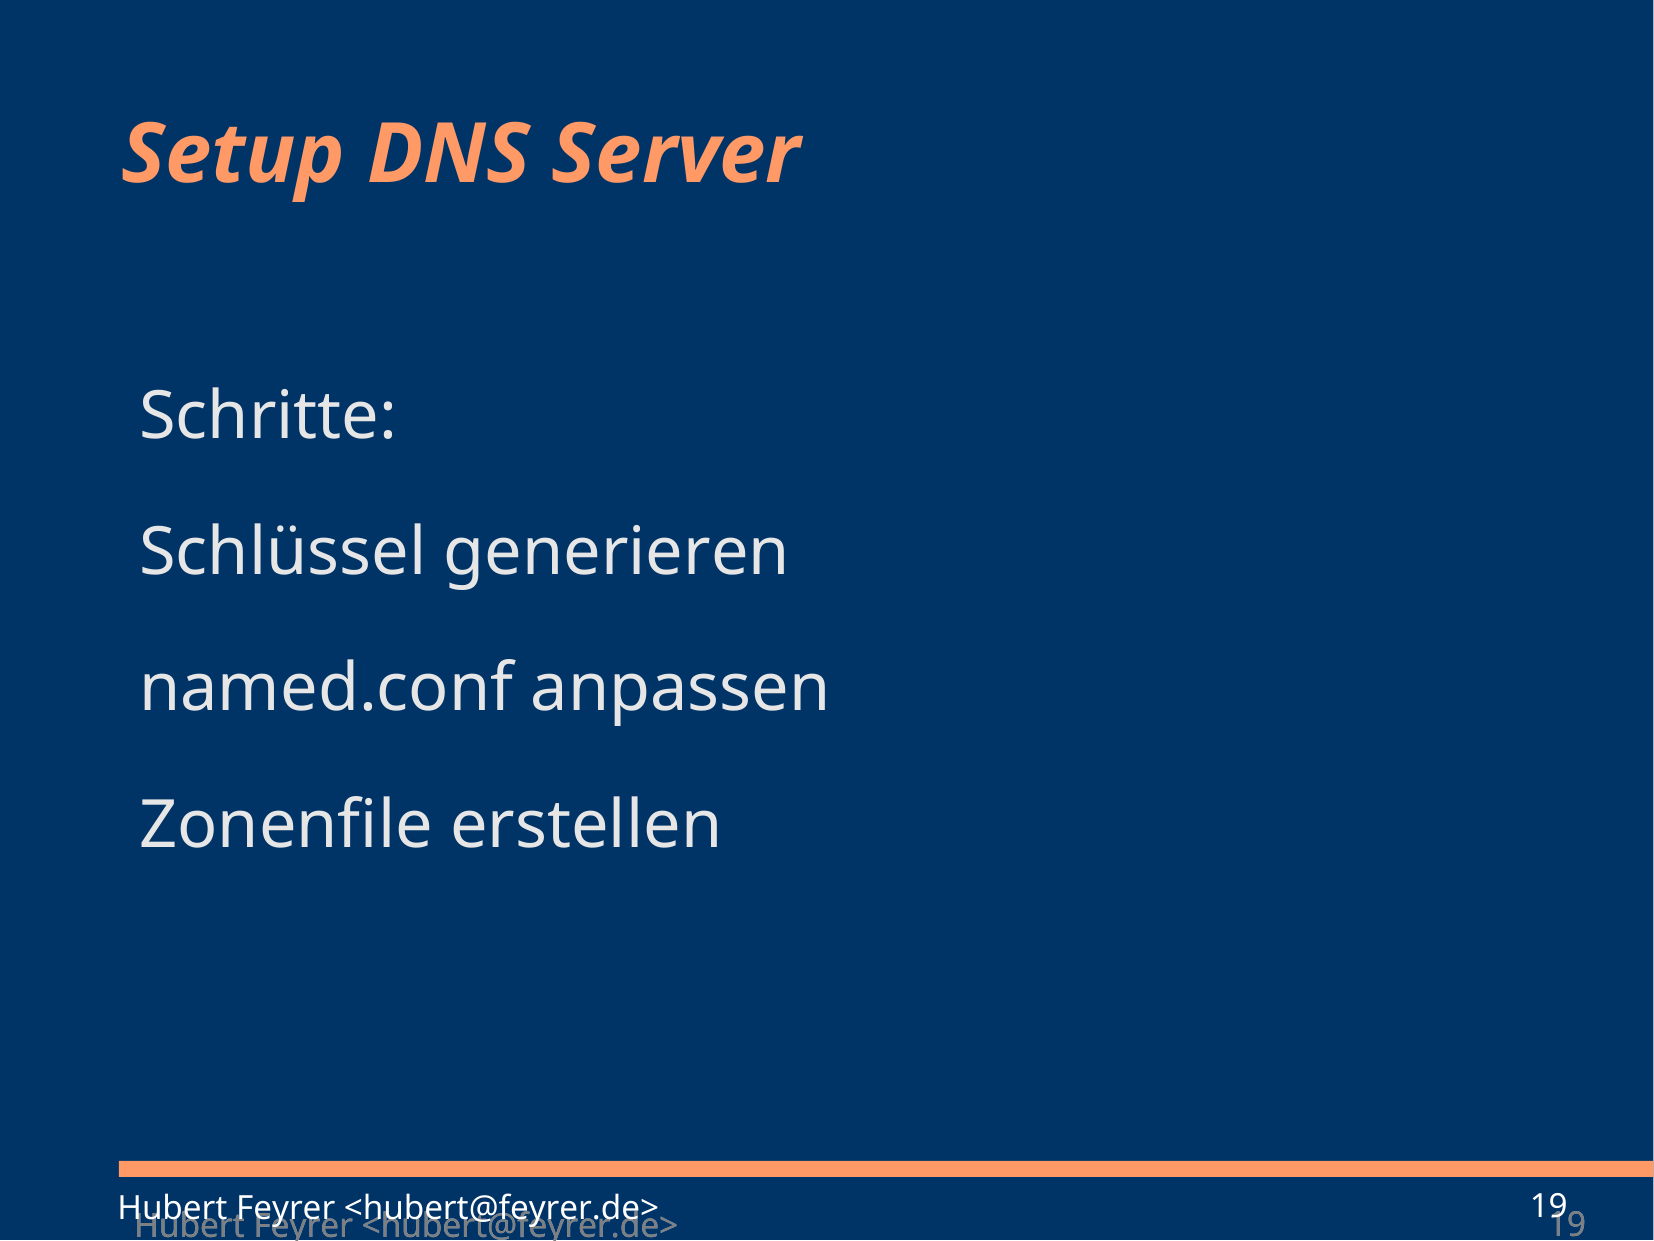

# Setup DNS Server
Schritte:
Schlüssel generieren
named.conf anpassen
Zonenfile erstellen